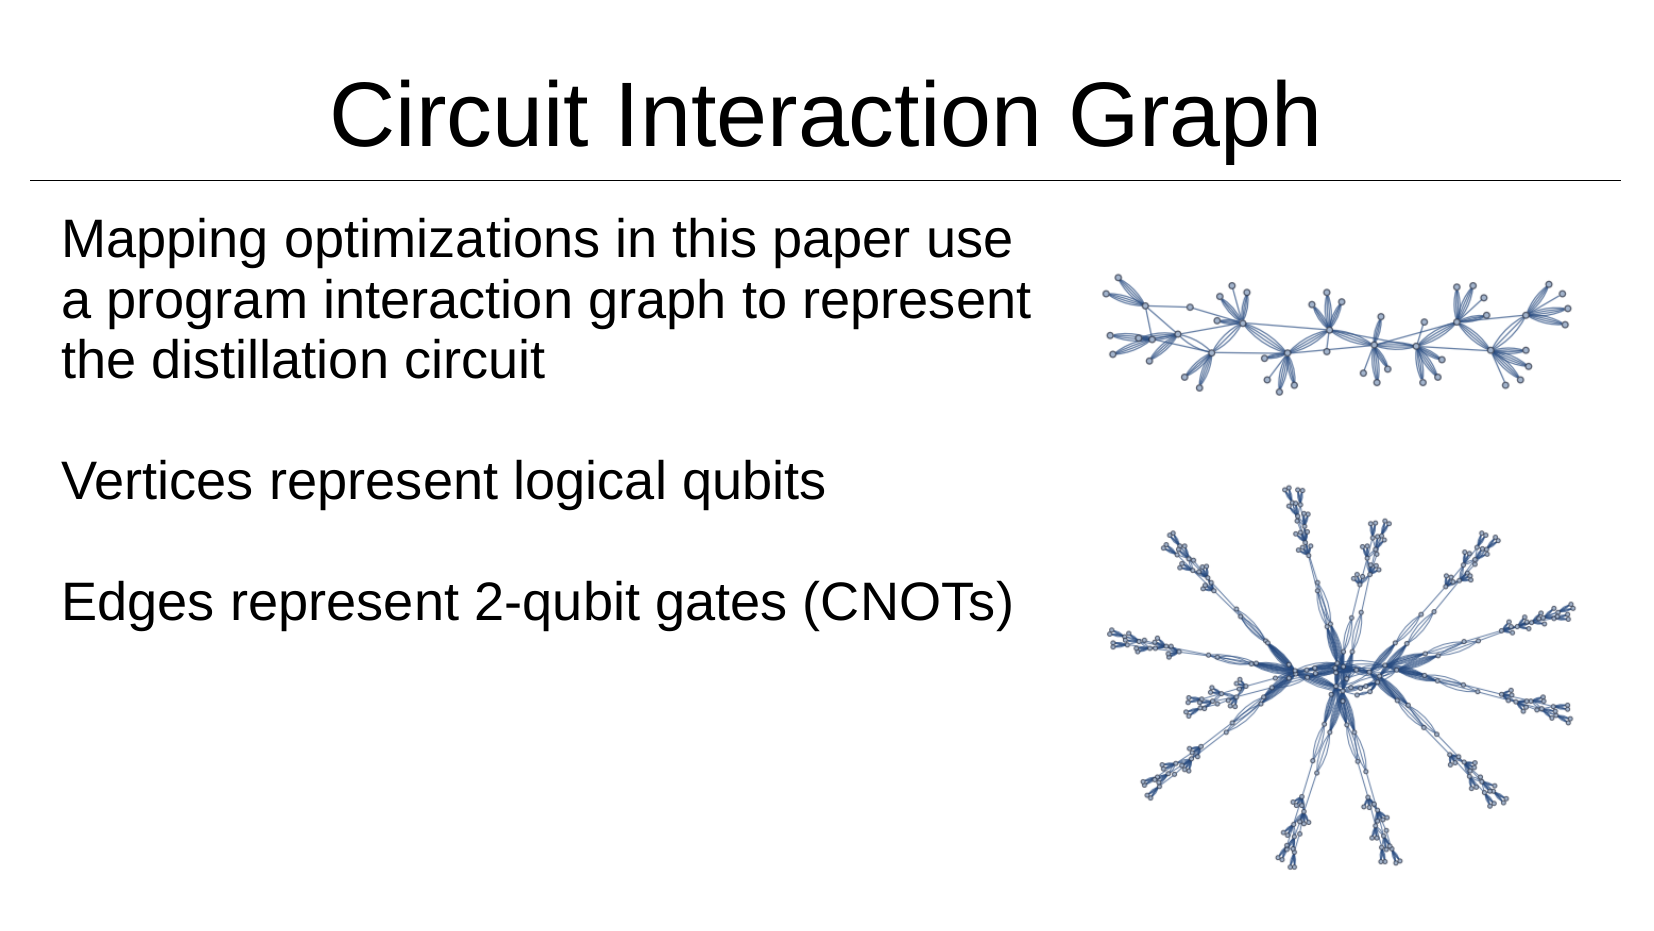

# Circuit Interaction Graph
Mapping optimizations in this paper use a program interaction graph to represent the distillation circuit
Vertices represent logical qubits
Edges represent 2-qubit gates (CNOTs)